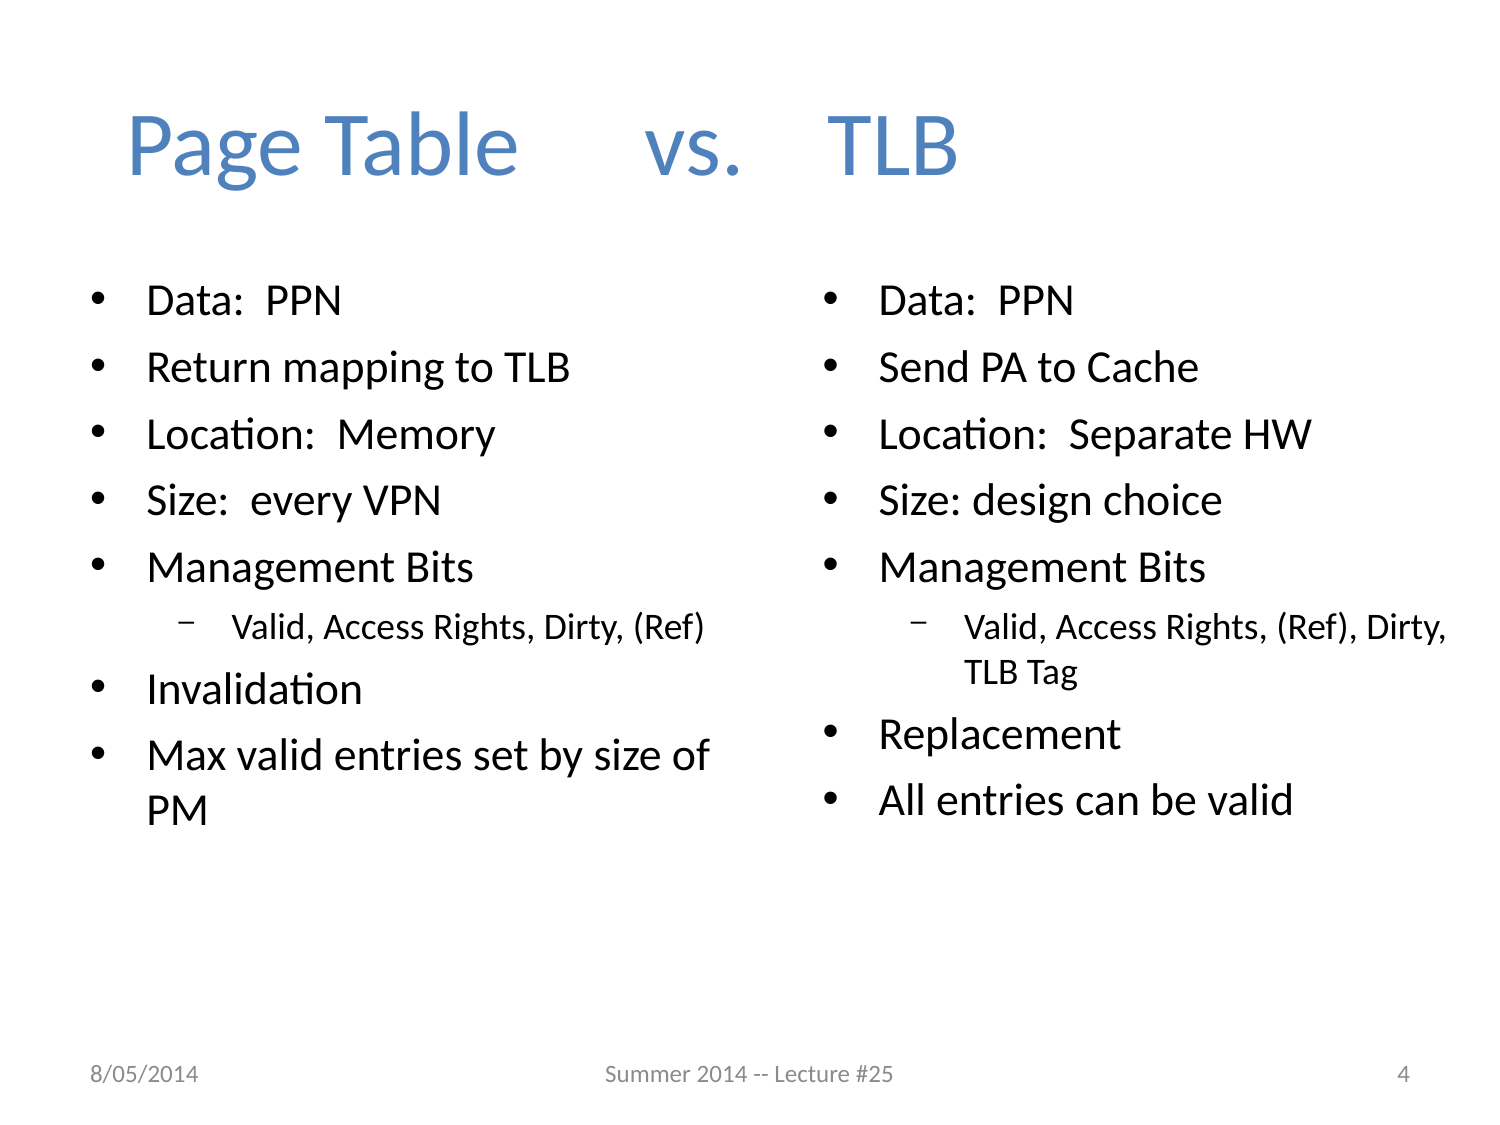

# Page Table vs. TLB_________
Data: PPN
Return mapping to TLB
Location: Memory
Size: every VPN
Management Bits
Valid, Access Rights, Dirty, (Ref)
Invalidation
Max valid entries set by size of PM
Data: PPN
Send PA to Cache
Location: Separate HW
Size: design choice
Management Bits
Valid, Access Rights, (Ref), Dirty, TLB Tag
Replacement
All entries can be valid
8/05/2014
Summer 2014 -- Lecture #25